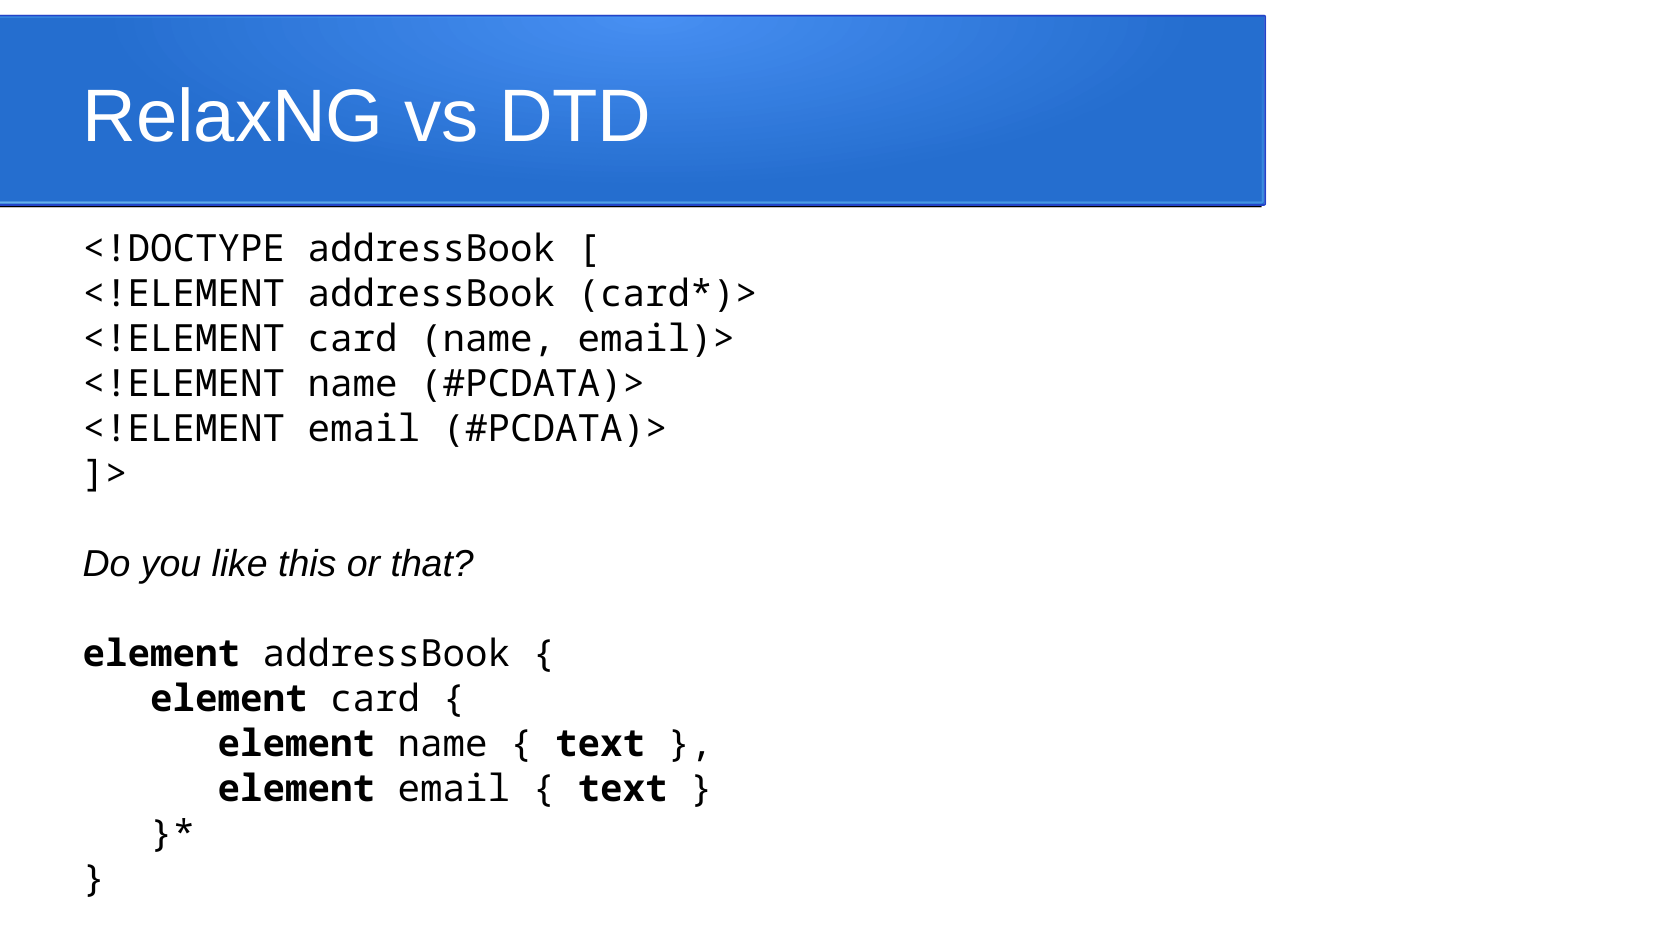

RelaxNG vs DTD
<!DOCTYPE addressBook [
<!ELEMENT addressBook (card*)>
<!ELEMENT card (name, email)>
<!ELEMENT name (#PCDATA)>
<!ELEMENT email (#PCDATA)>
]>
Do you like this or that?
element addressBook {
 element card {
 element name { text },
 element email { text }
 }*
}